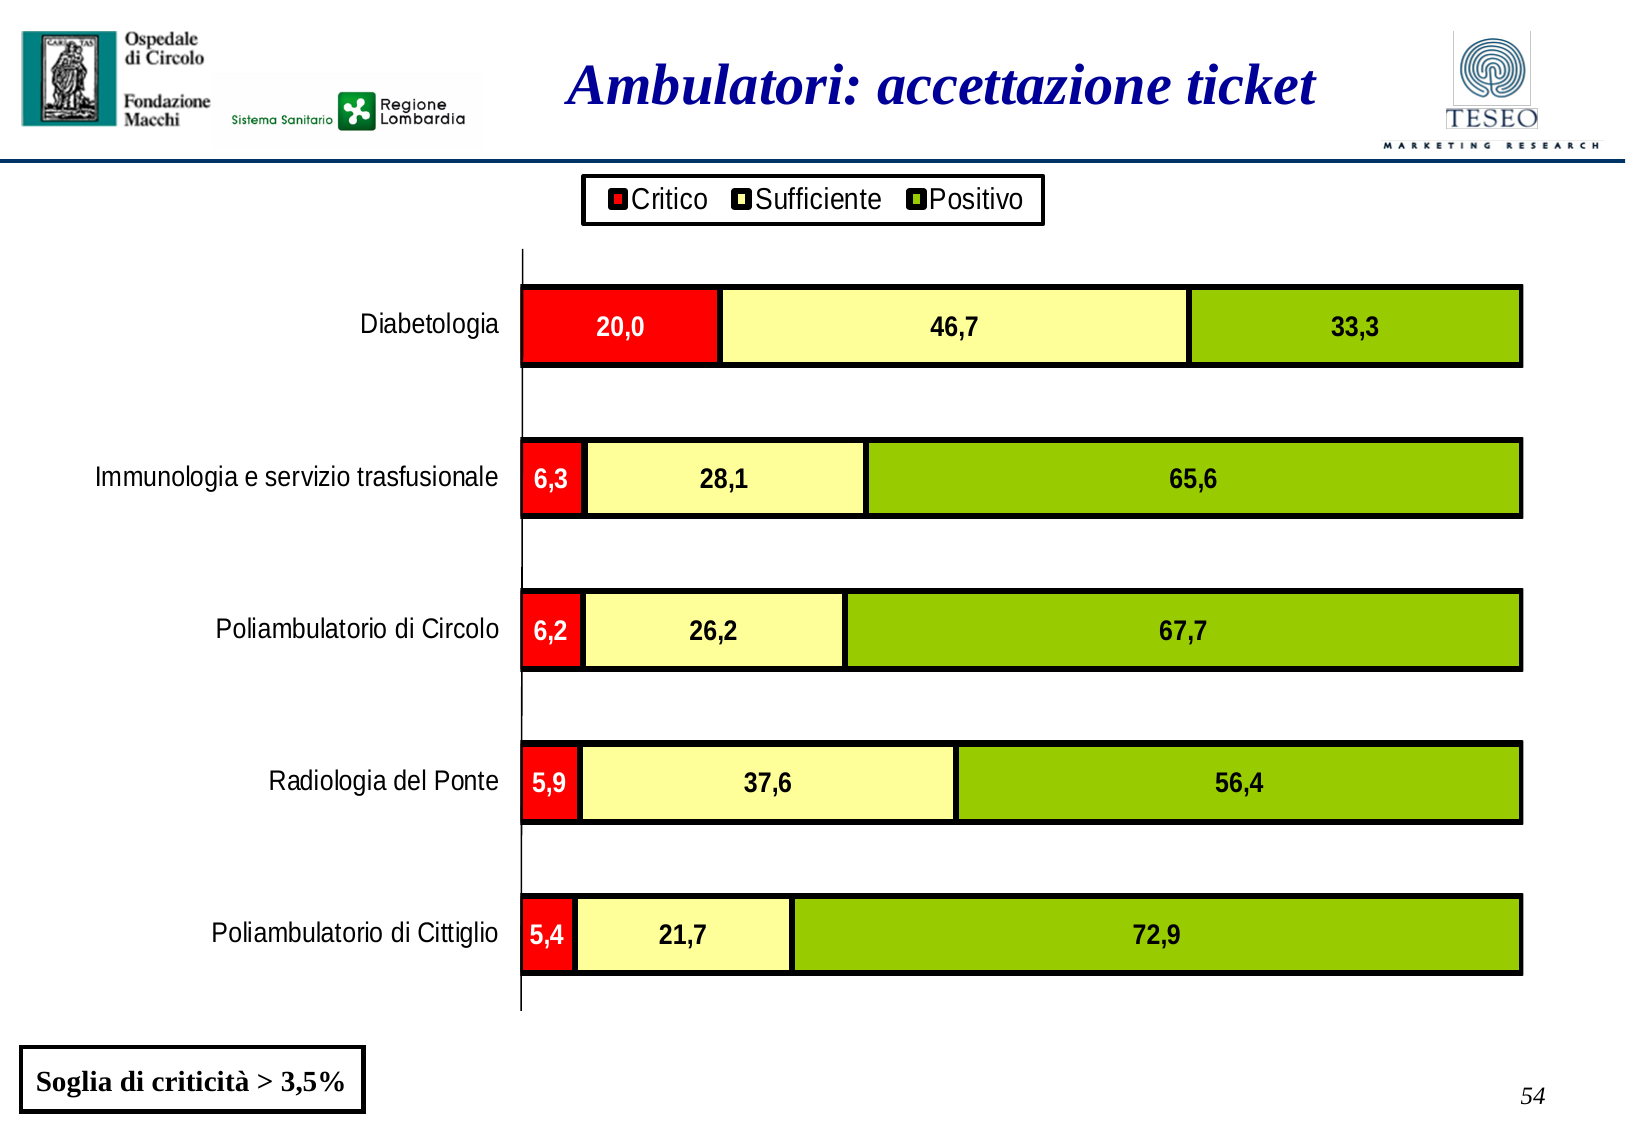

Ambulatori: accettazione ticket
Soglia di criticità > 3,5%